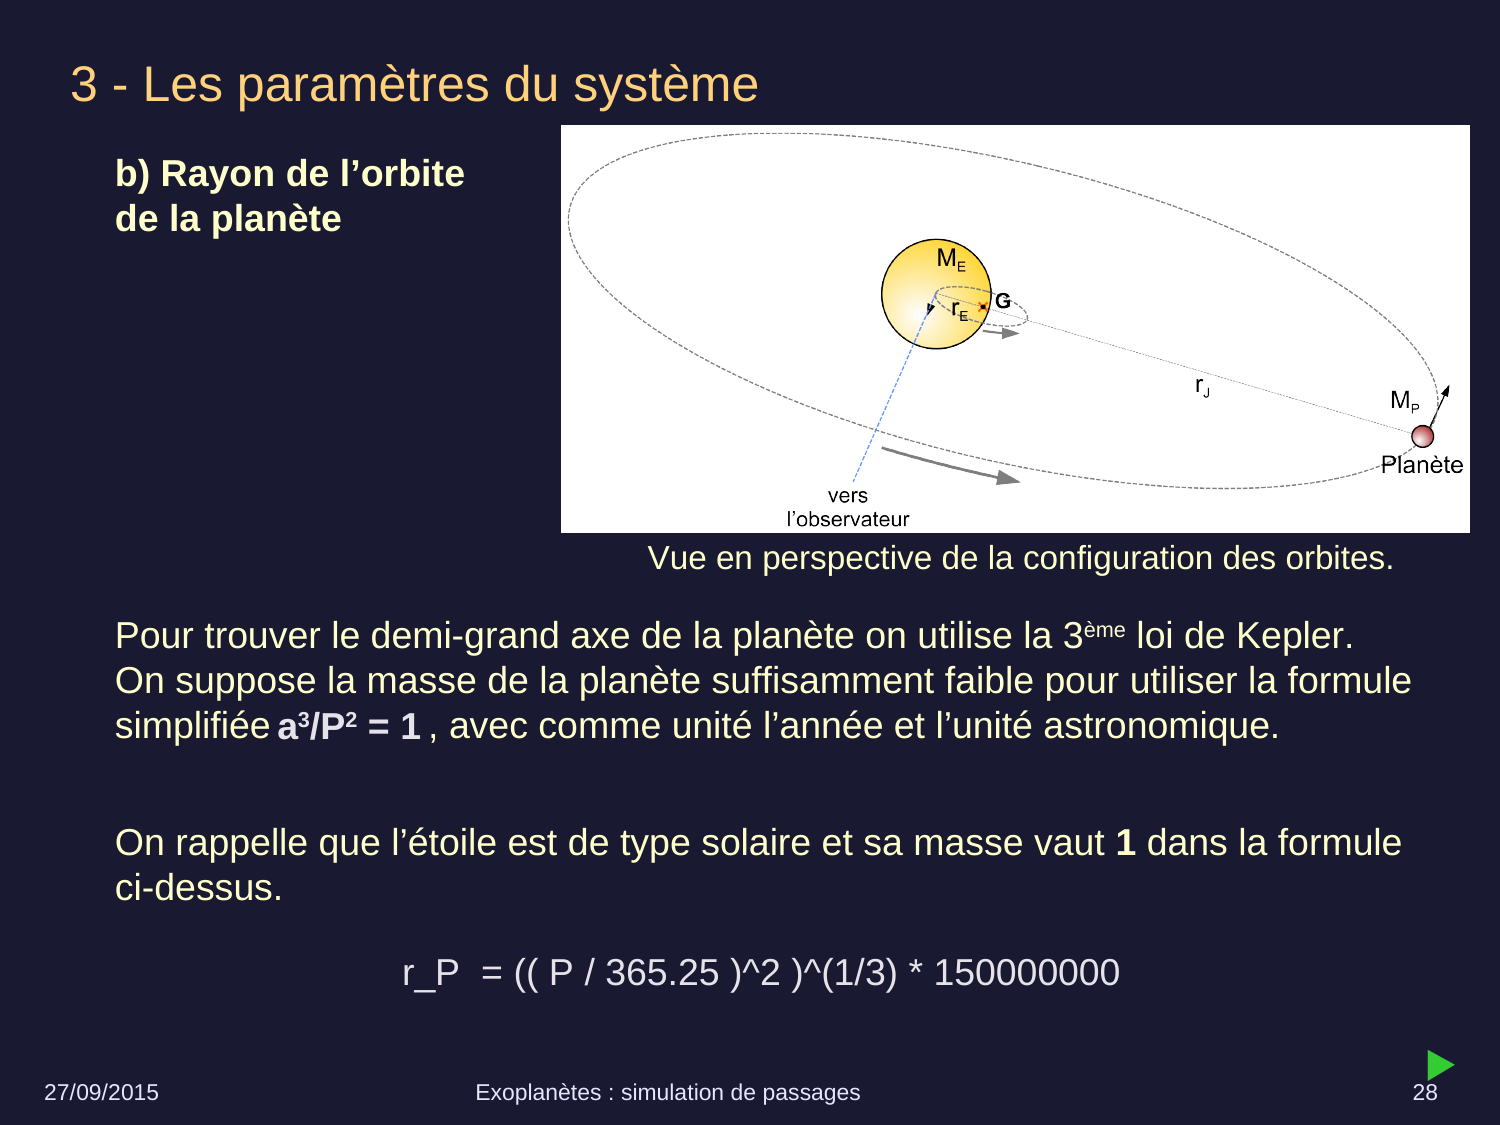

3 - Les paramètres du système
b) Rayon de l’orbite de la planète
Vue en perspective de la configuration des orbites.
Pour trouver le demi-grand axe de la planète on utilise la 3ème loi de Kepler.
On suppose la masse de la planète suffisamment faible pour utiliser la formule simplifiée , avec comme unité l’année et l’unité astronomique.
a3/P2 = 1
On rappelle que l’étoile est de type solaire et sa masse vaut 1 dans la formule ci-dessus.
r_P = (( P / 365.25 )^2 )^(1/3) * 150000000

27/09/2015
Exoplanètes : simulation de passages
28